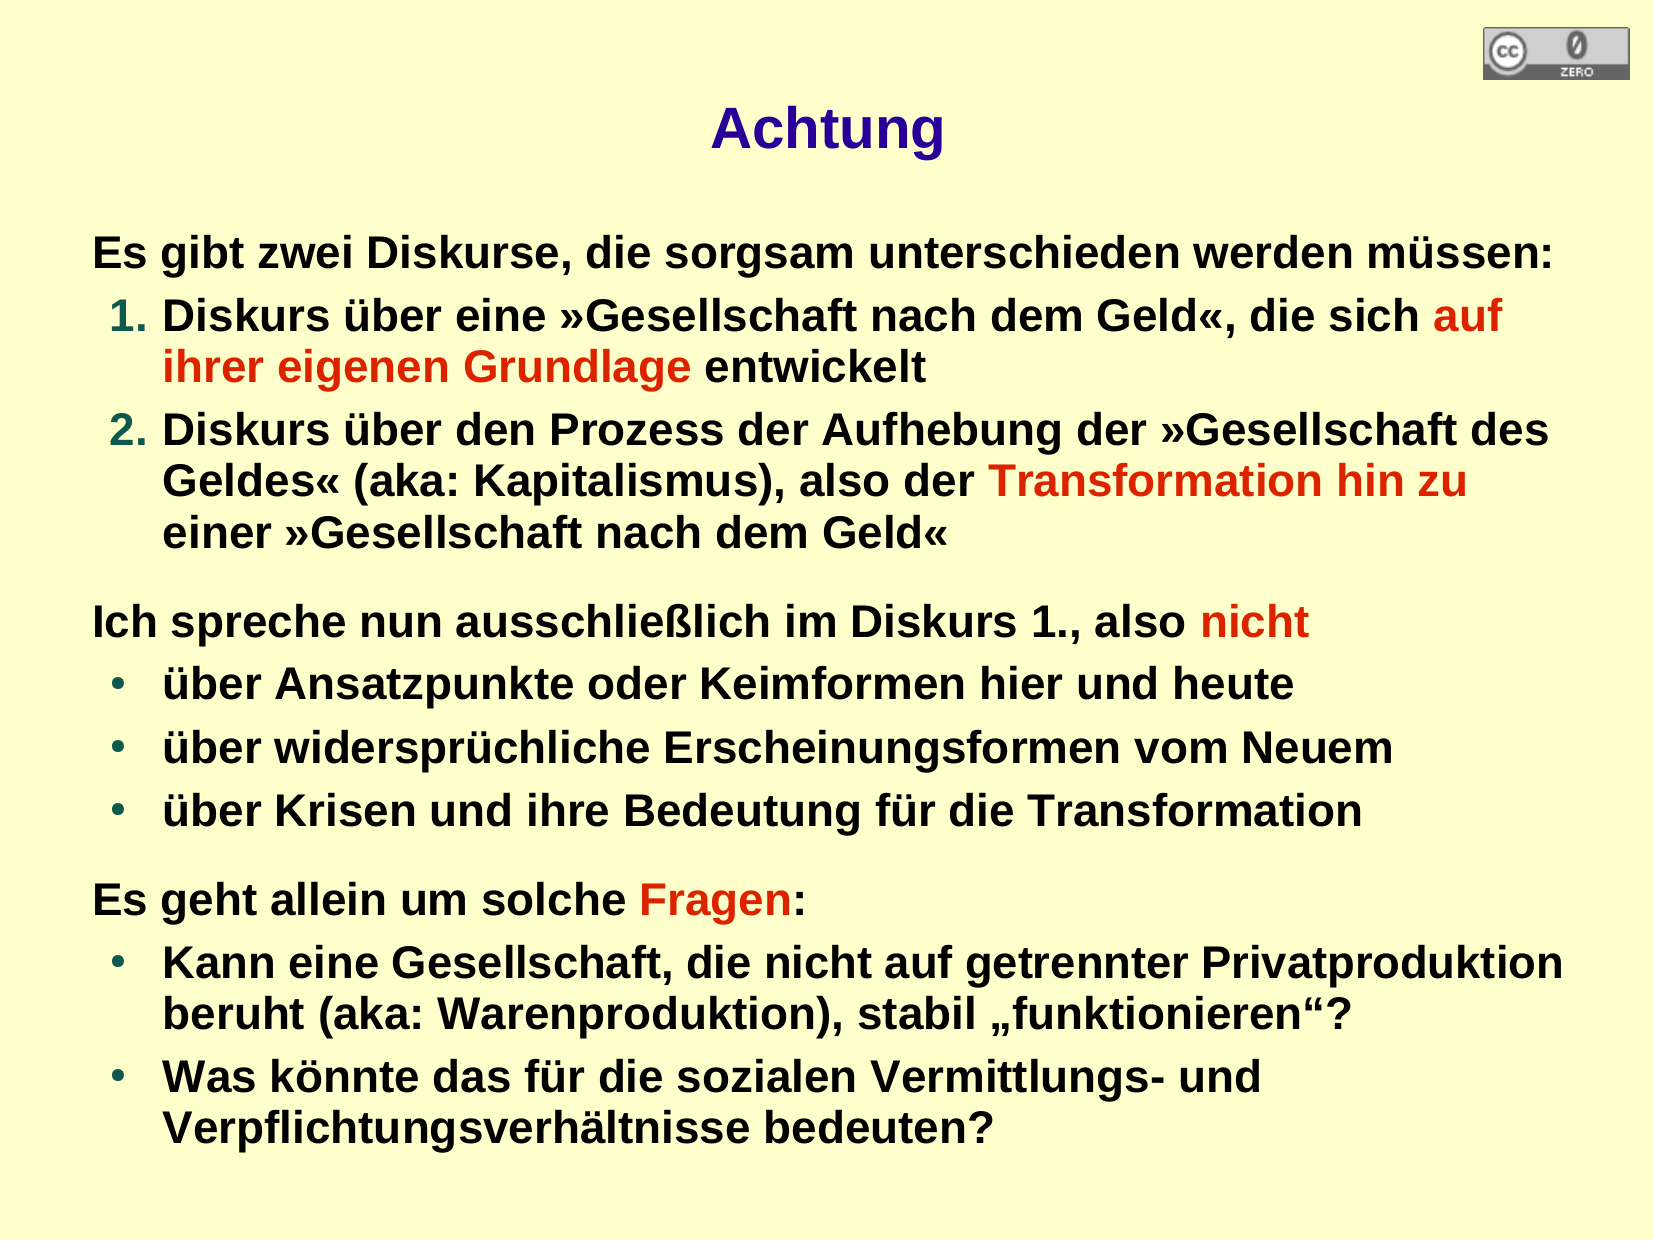

# Achtung
Es gibt zwei Diskurse, die sorgsam unterschieden werden müssen:
Diskurs über eine »Gesellschaft nach dem Geld«, die sich auf ihrer eigenen Grundlage entwickelt
Diskurs über den Prozess der Aufhebung der »Gesellschaft des Geldes« (aka: Kapitalismus), also der Transformation hin zu einer »Gesellschaft nach dem Geld«
Ich spreche nun ausschließlich im Diskurs 1., also nicht
über Ansatzpunkte oder Keimformen hier und heute
über widersprüchliche Erscheinungsformen vom Neuem
über Krisen und ihre Bedeutung für die Transformation
Es geht allein um solche Fragen:
Kann eine Gesellschaft, die nicht auf getrennter Privatproduktion beruht (aka: Warenproduktion), stabil „funktionieren“?
Was könnte das für die sozialen Vermittlungs- und Verpflichtungsverhältnisse bedeuten?